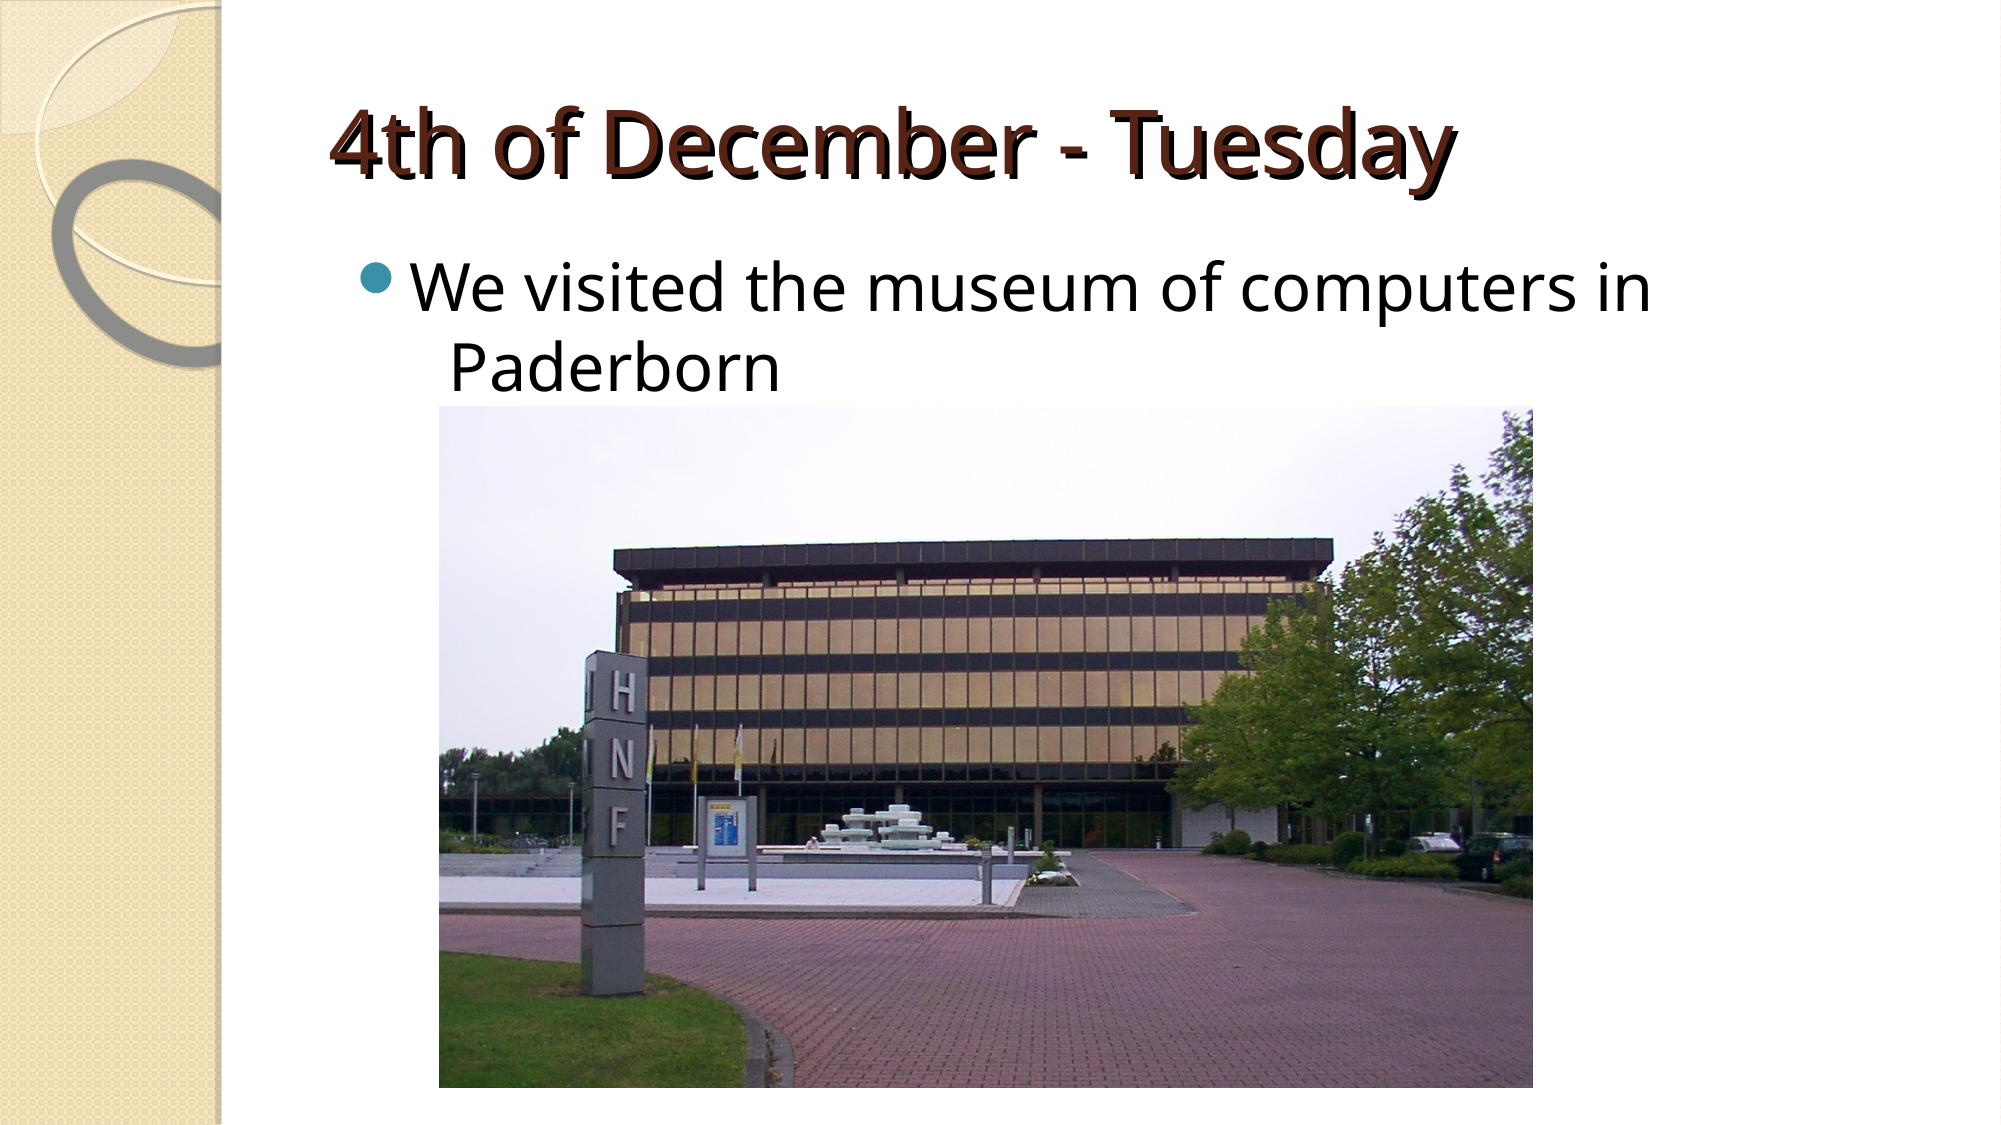

# 4th of December - Tuesday
We visited the museum of computers in Paderborn